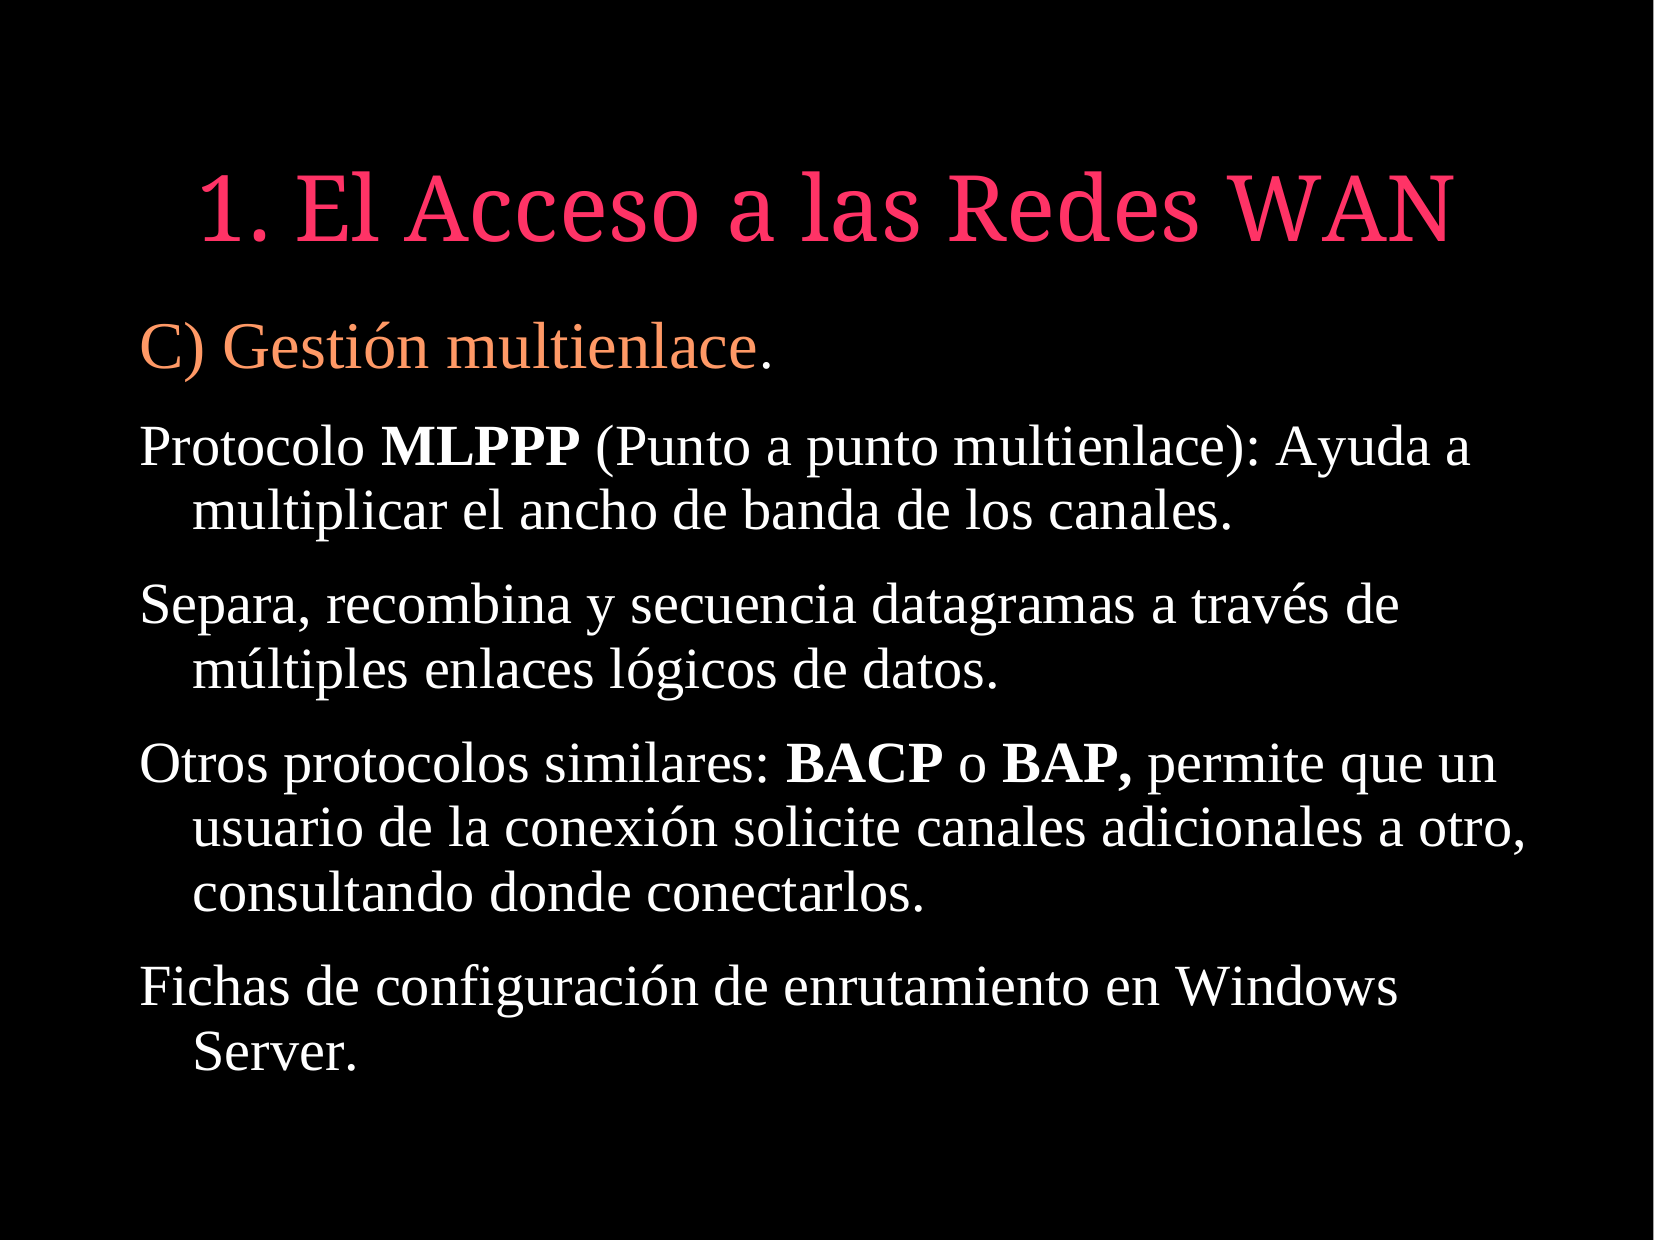

# 1. El Acceso a las Redes WAN
C) Gestión multienlace.
Protocolo MLPPP (Punto a punto multienlace): Ayuda a multiplicar el ancho de banda de los canales.
Separa, recombina y secuencia datagramas a través de múltiples enlaces lógicos de datos.
Otros protocolos similares: BACP o BAP, permite que un usuario de la conexión solicite canales adicionales a otro, consultando donde conectarlos.
Fichas de configuración de enrutamiento en Windows Server.